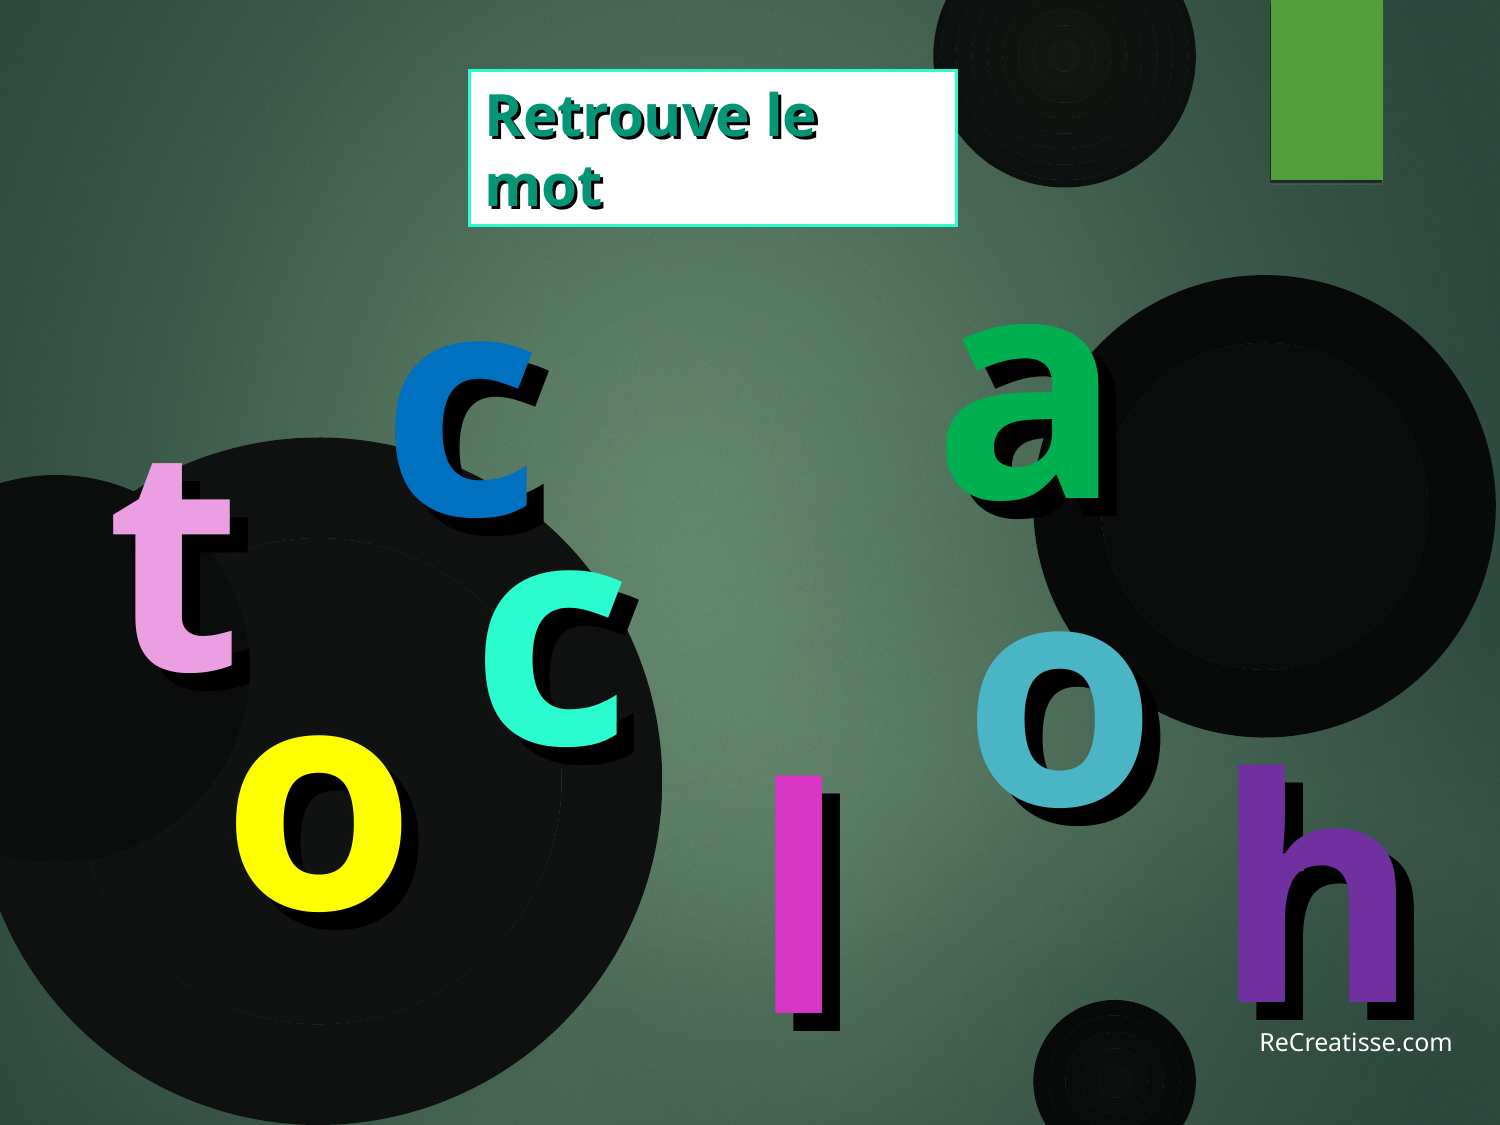

Retrouve le mot
a
c
t
c
o
o
h
l
ReCreatisse.com